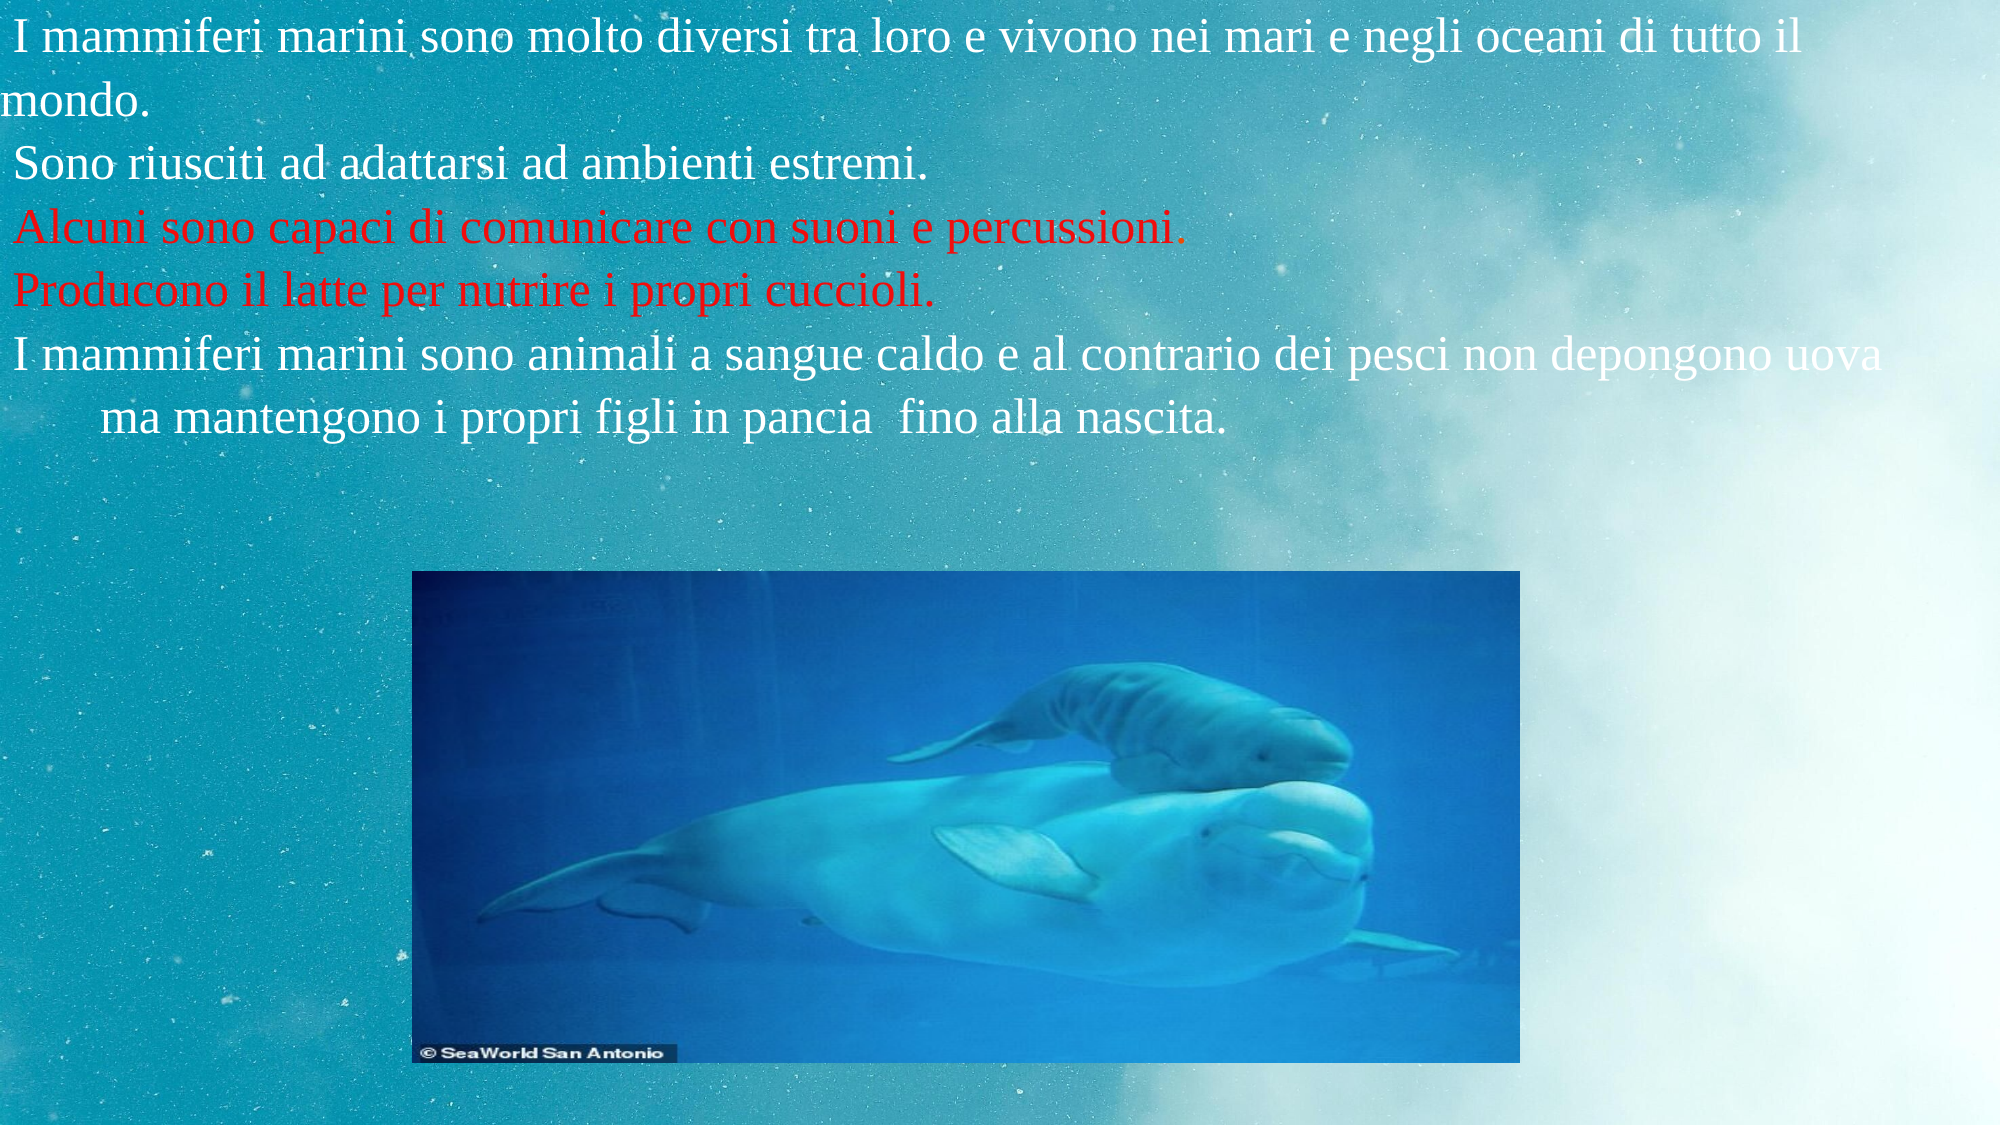

# I mammiferi marini sono molto diversi tra loro e vivono nei mari e negli oceani di tutto il mondo.
 Sono riusciti ad adattarsi ad ambienti estremi.
 Alcuni sono capaci di comunicare con suoni e percussioni.
 Producono il latte per nutrire i propri cuccioli.
 I mammiferi marini sono animali a sangue caldo e al contrario dei pesci non depongono uova ma mantengono i propri figli in pancia fino alla nascita.